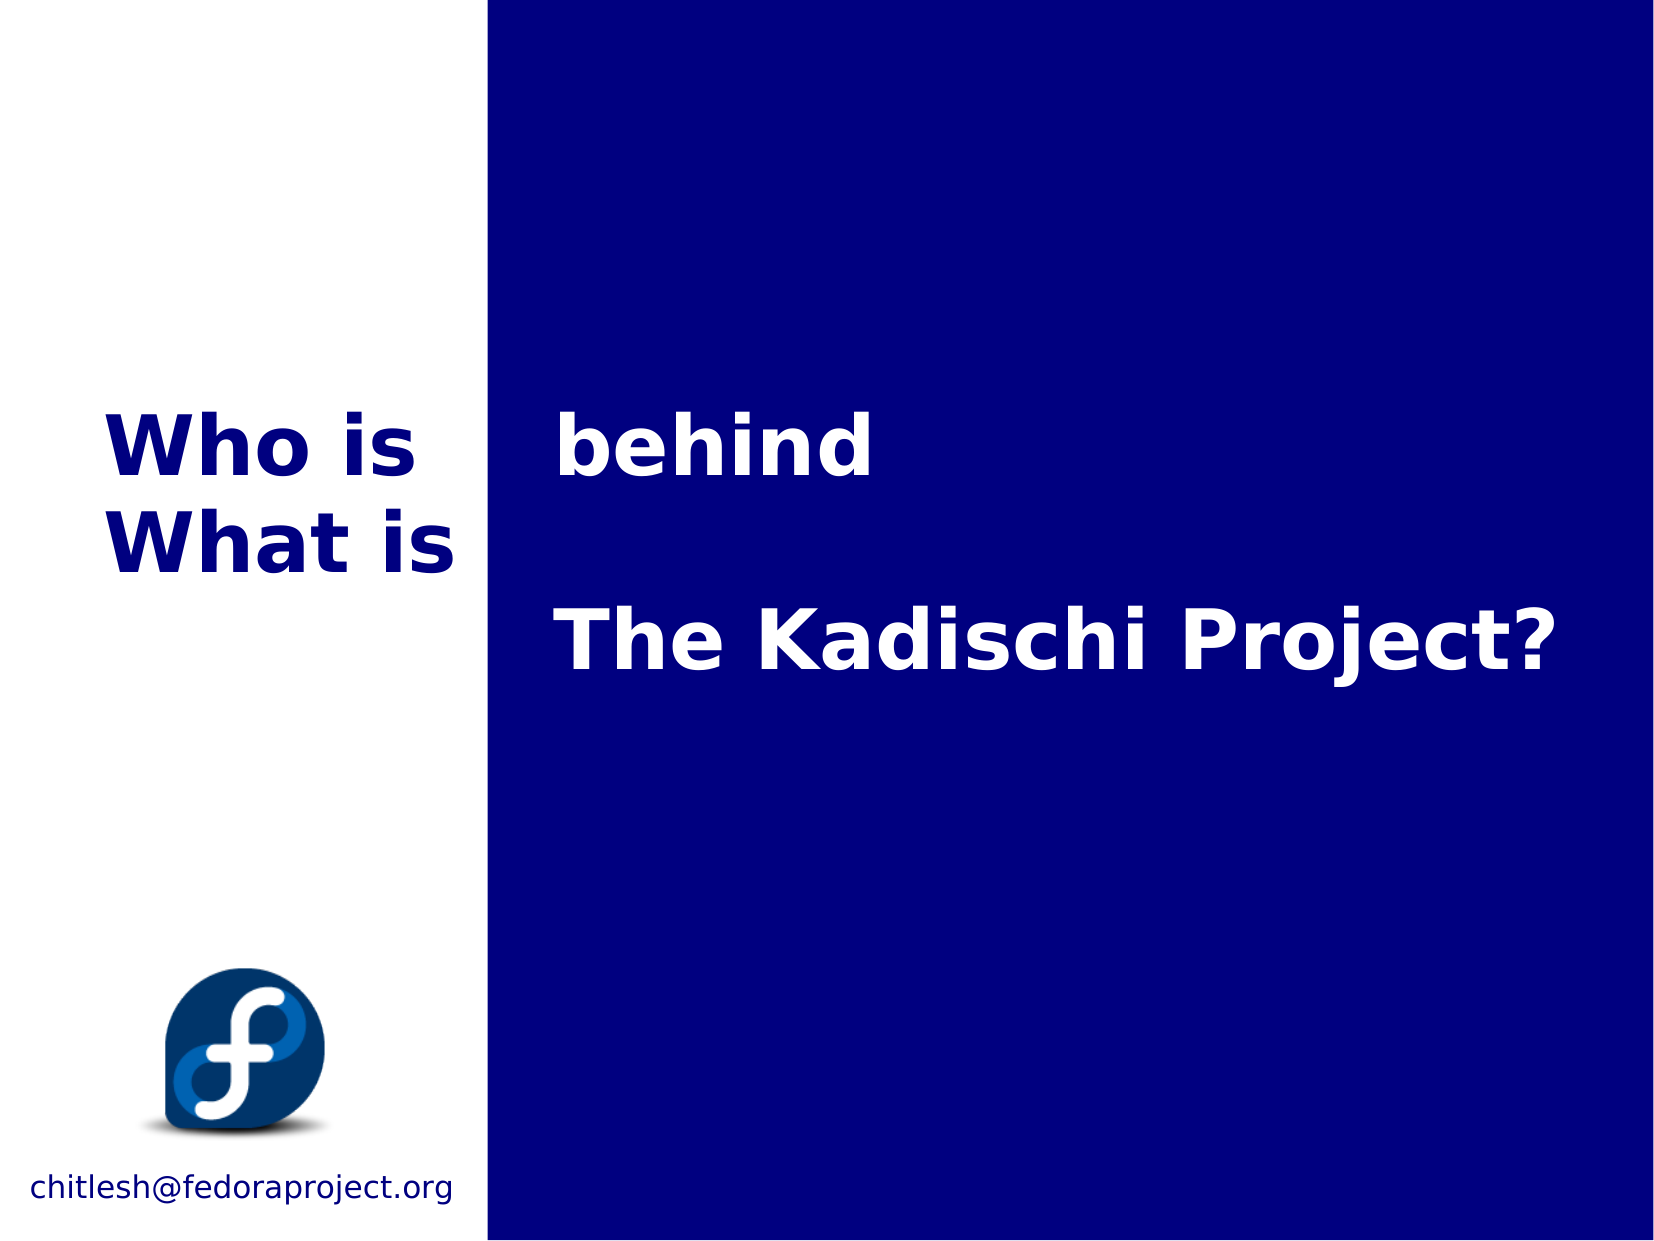

Who is 		behind
What is
						The Kadischi Project?